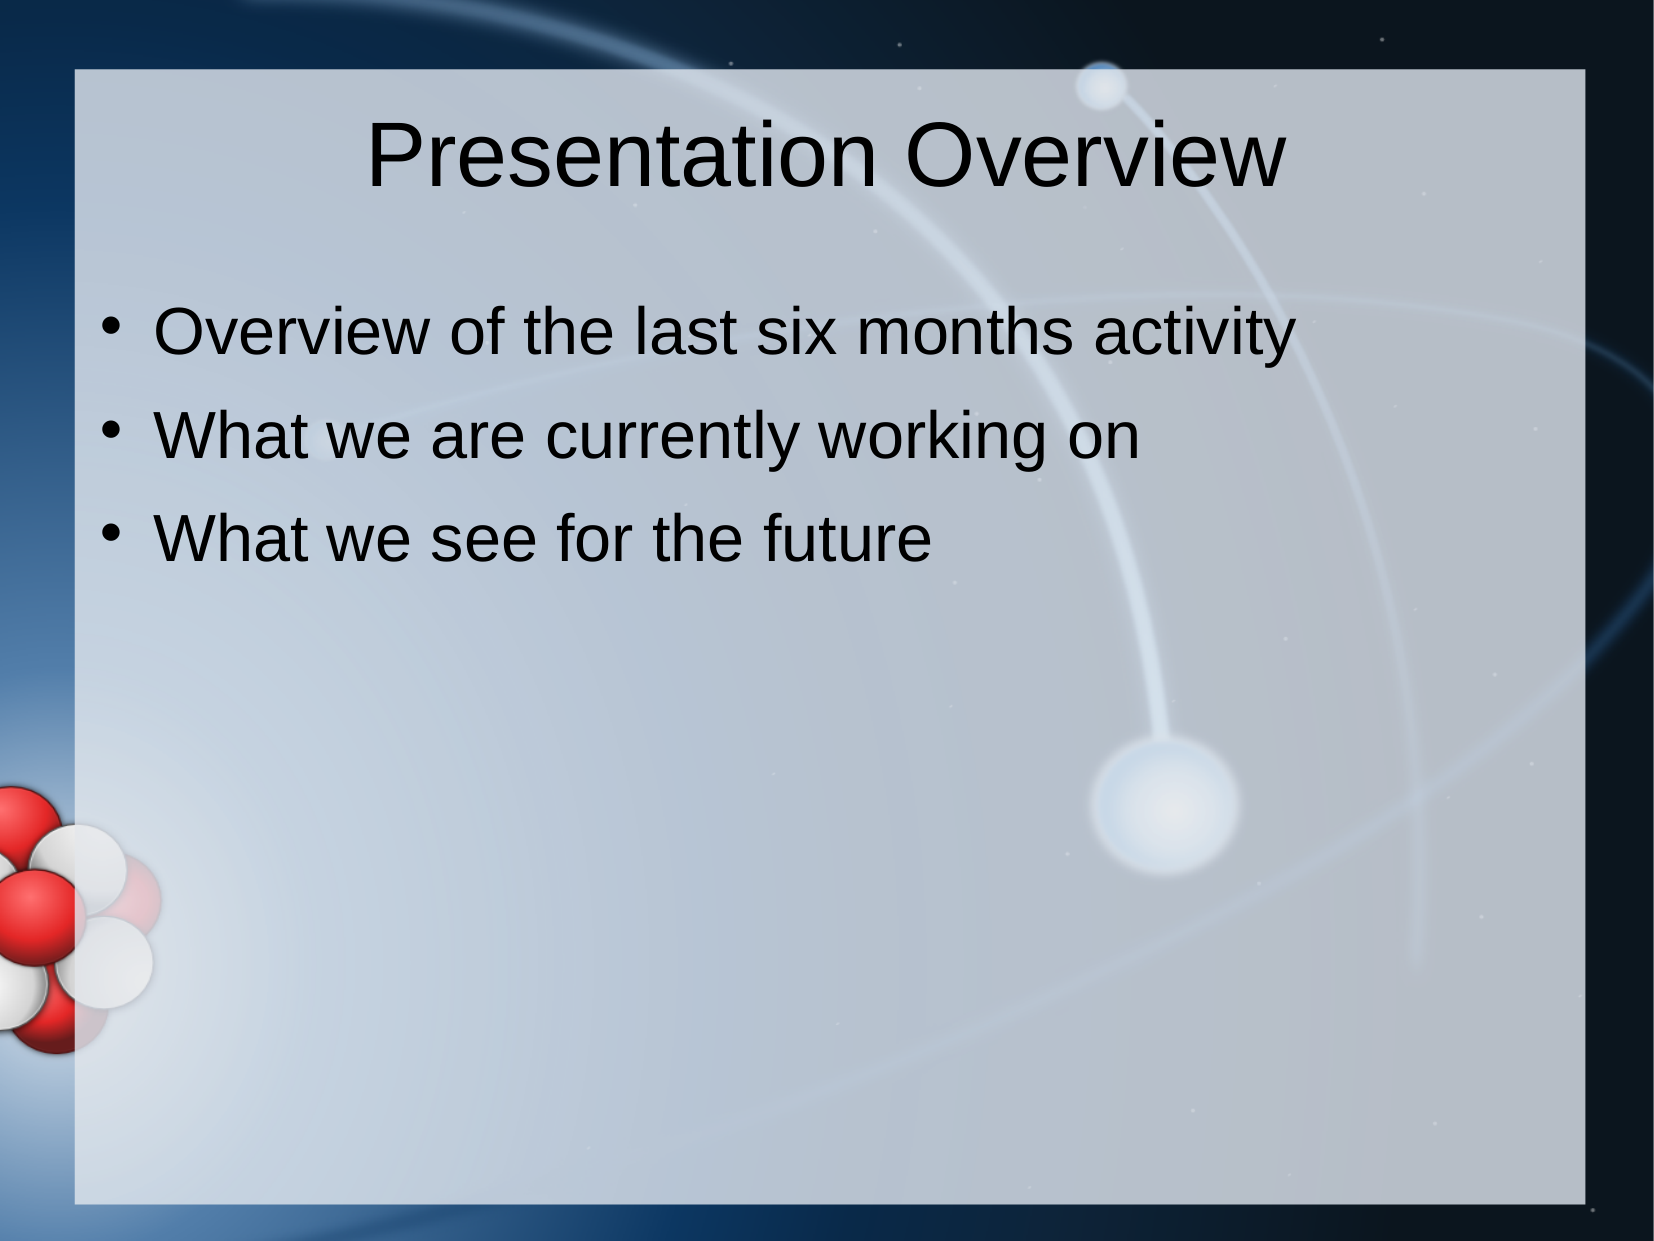

# Presentation Overview
Overview of the last six months activity
What we are currently working on
What we see for the future